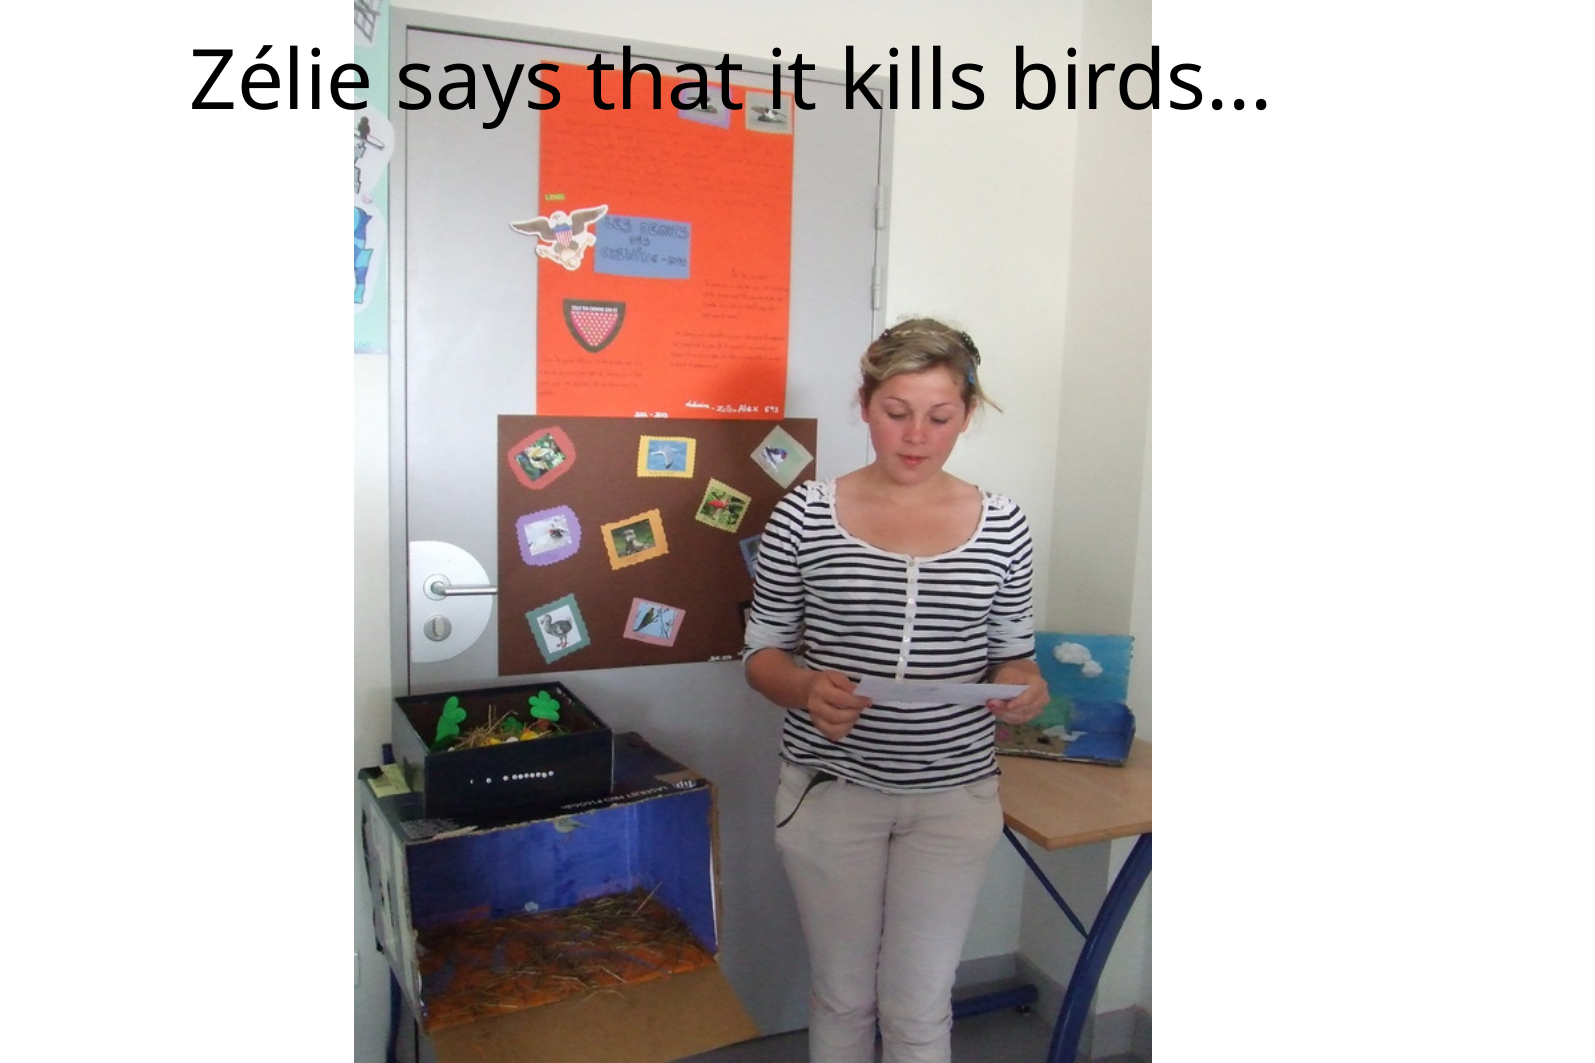

# Zélie says that it kills birds...